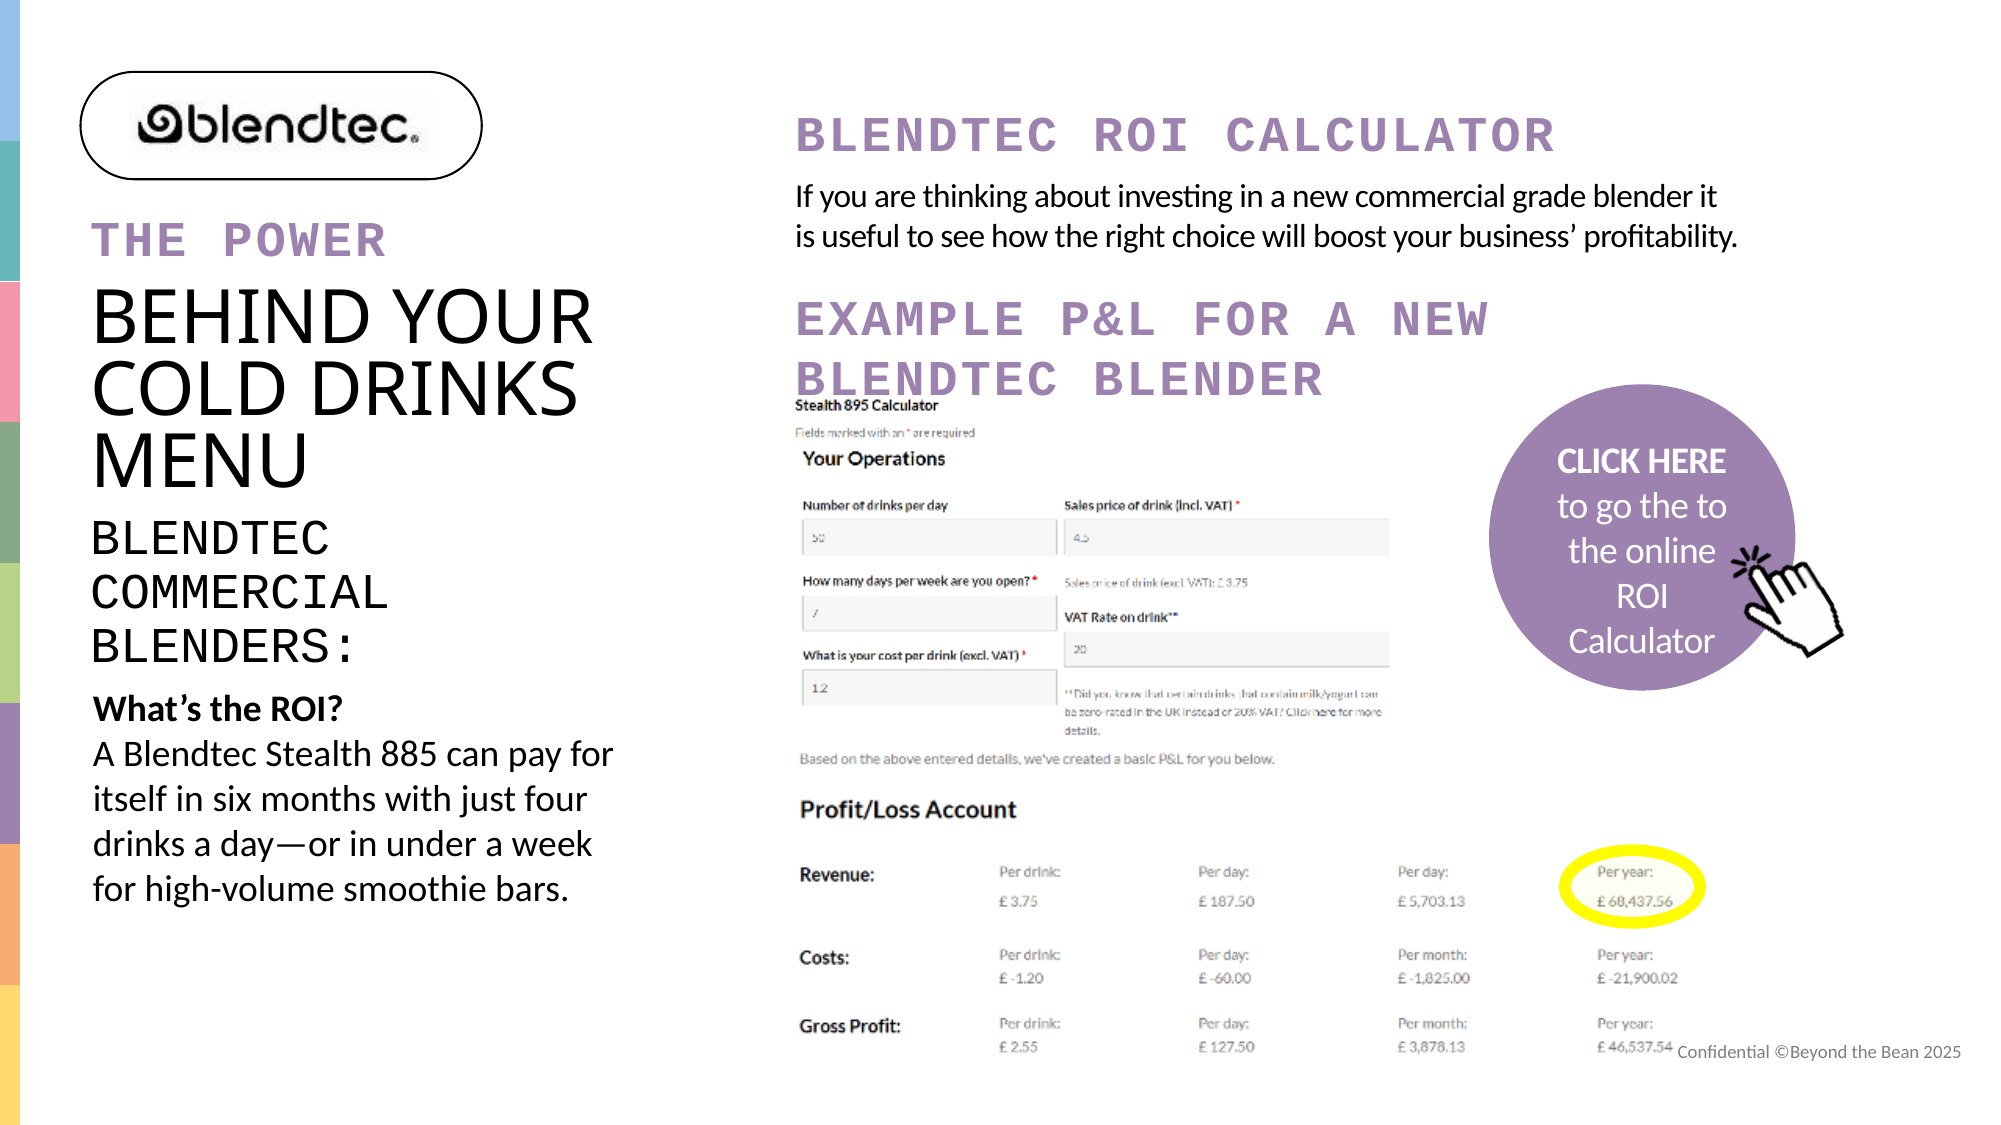

Blendtec ROI calculator
If you are thinking about investing in a new commercial grade blender it is useful to see how the right choice will boost your business’ profitability.
Behind Your Cold Drinks Menu
THE POWER
Example P&L for a new Blendtec blender
CLICK HEREto go the to the online ROI Calculator
Blendtec commercial blenders:
What’s the ROI?
A Blendtec Stealth 885 can pay for itself in six months with just four drinks a day—or in under a week
for high-volume smoothie bars.
Confidential ©Beyond the Bean 2025